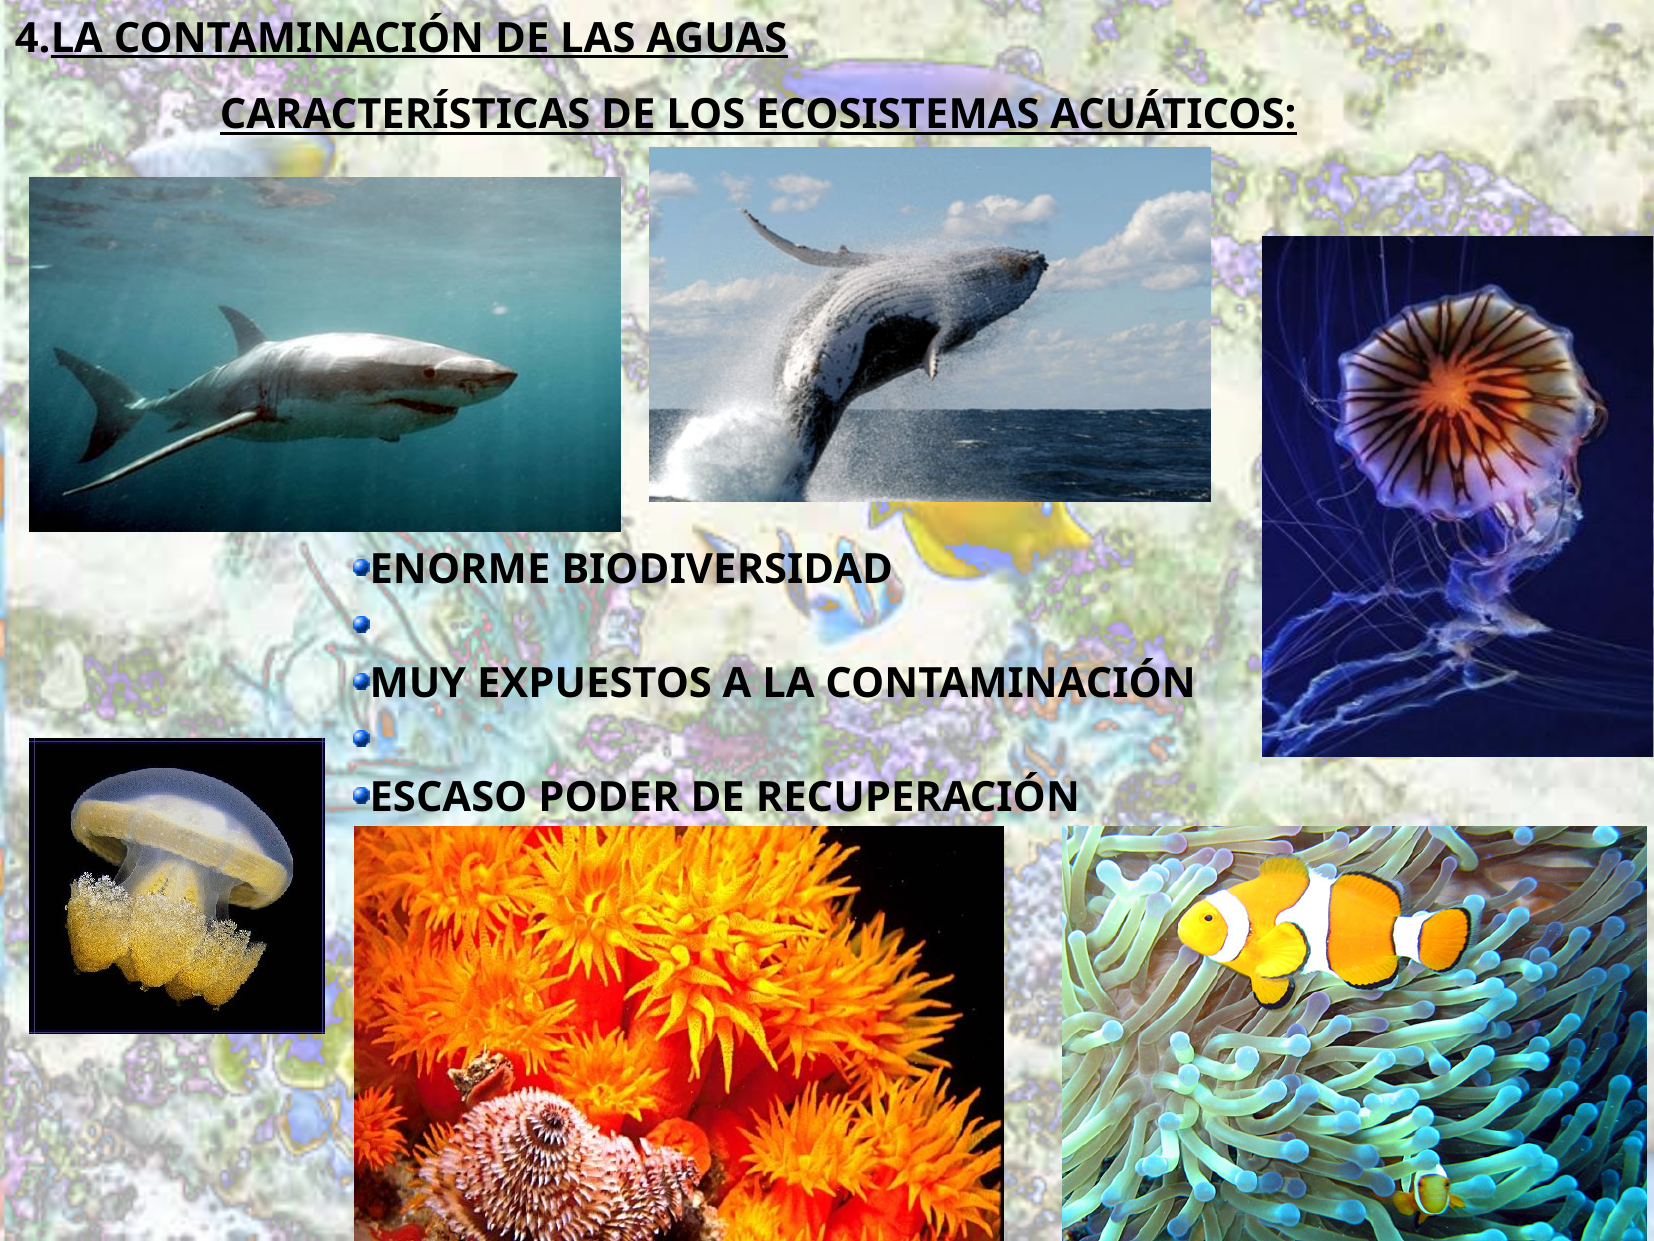

4.LA CONTAMINACIÓN DE LAS AGUAS
CARACTERÍSTICAS DE LOS ECOSISTEMAS ACUÁTICOS:
ENORME BIODIVERSIDAD
MUY EXPUESTOS A LA CONTAMINACIÓN
ESCASO PODER DE RECUPERACIÓN